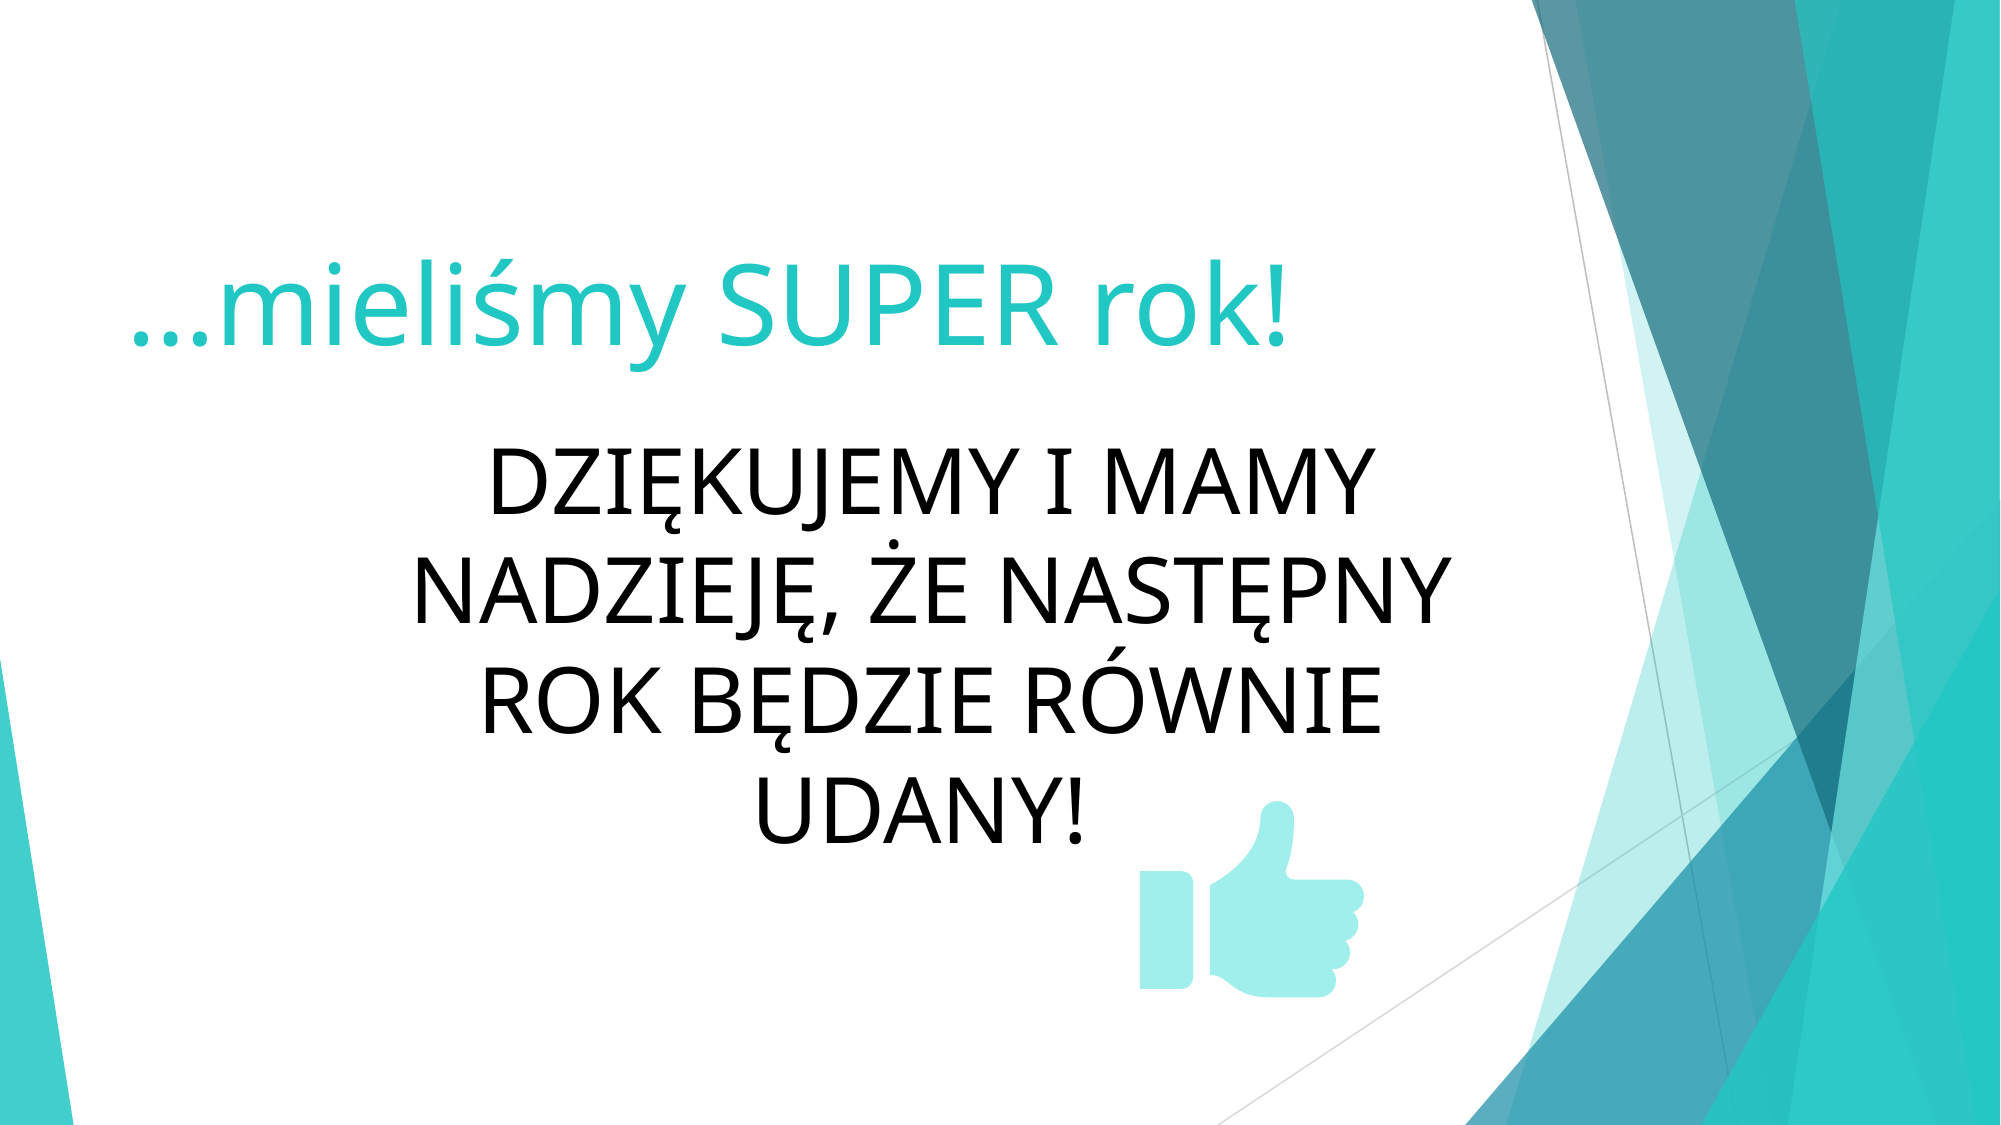

# …mieliśmy SUPER rok!
DZIĘKUJEMY I MAMY NADZIEJĘ, ŻE NASTĘPNY ROK BĘDZIE RÓWNIE UDANY!